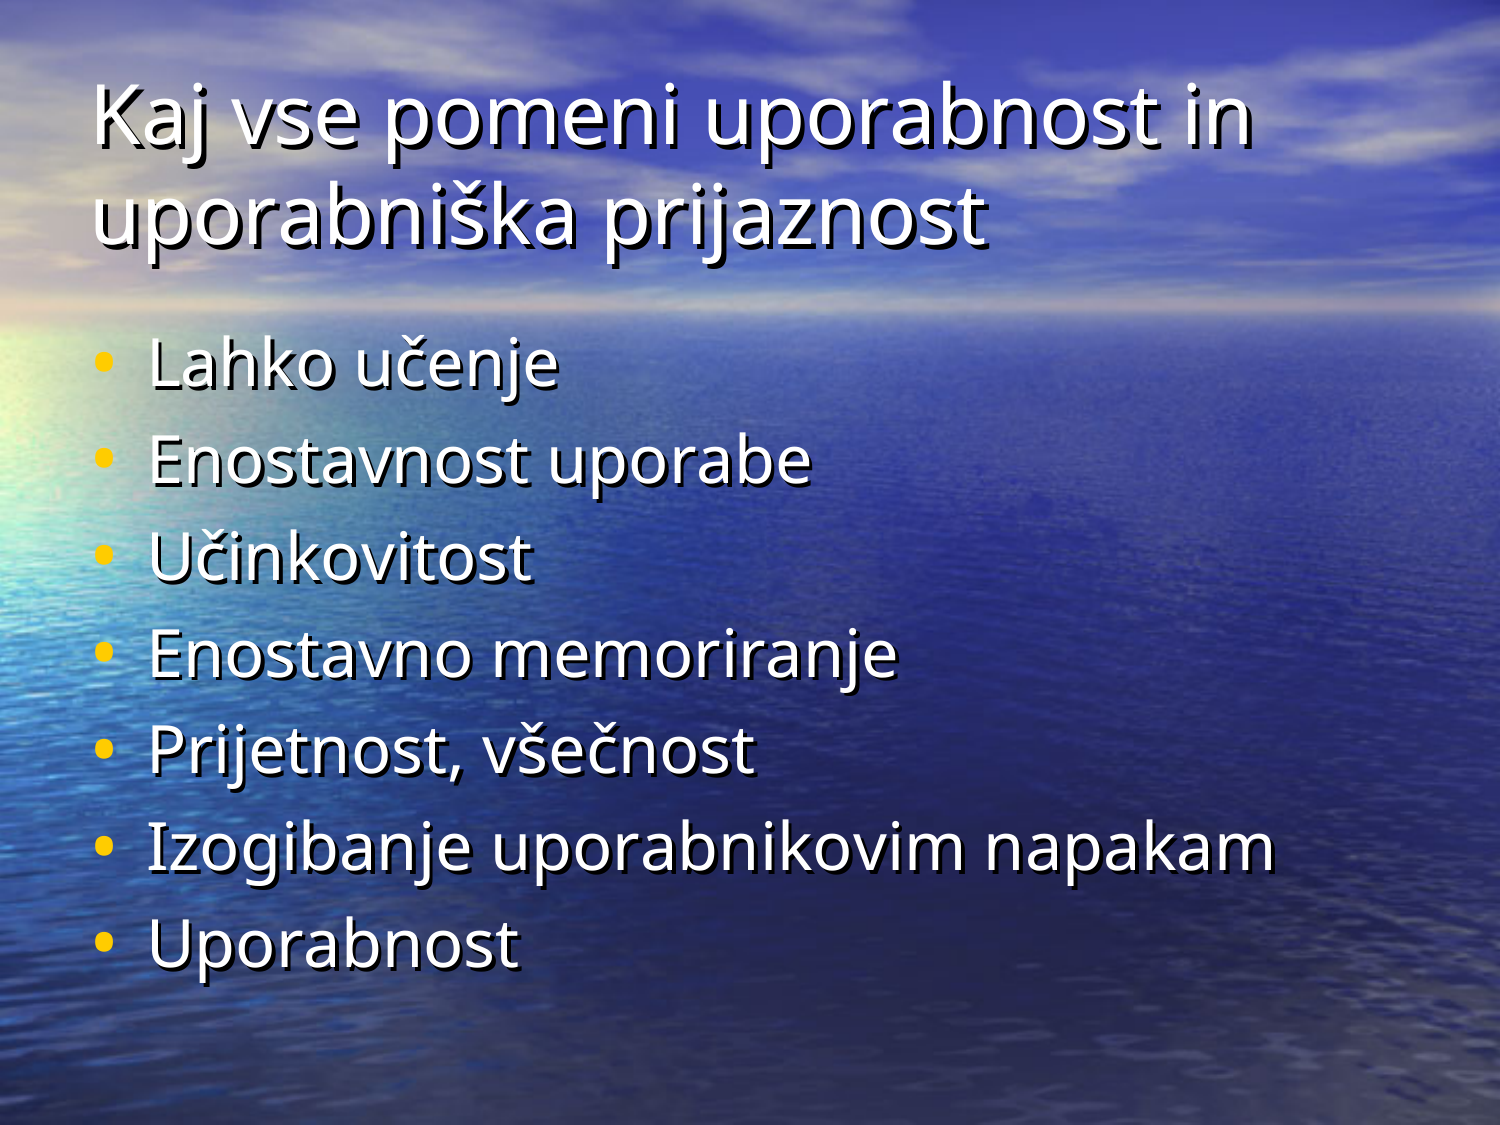

# Kaj vse pomeni uporabnost in uporabniška prijaznost
Lahko učenje
Enostavnost uporabe
Učinkovitost
Enostavno memoriranje
Prijetnost, všečnost
Izogibanje uporabnikovim napakam
Uporabnost